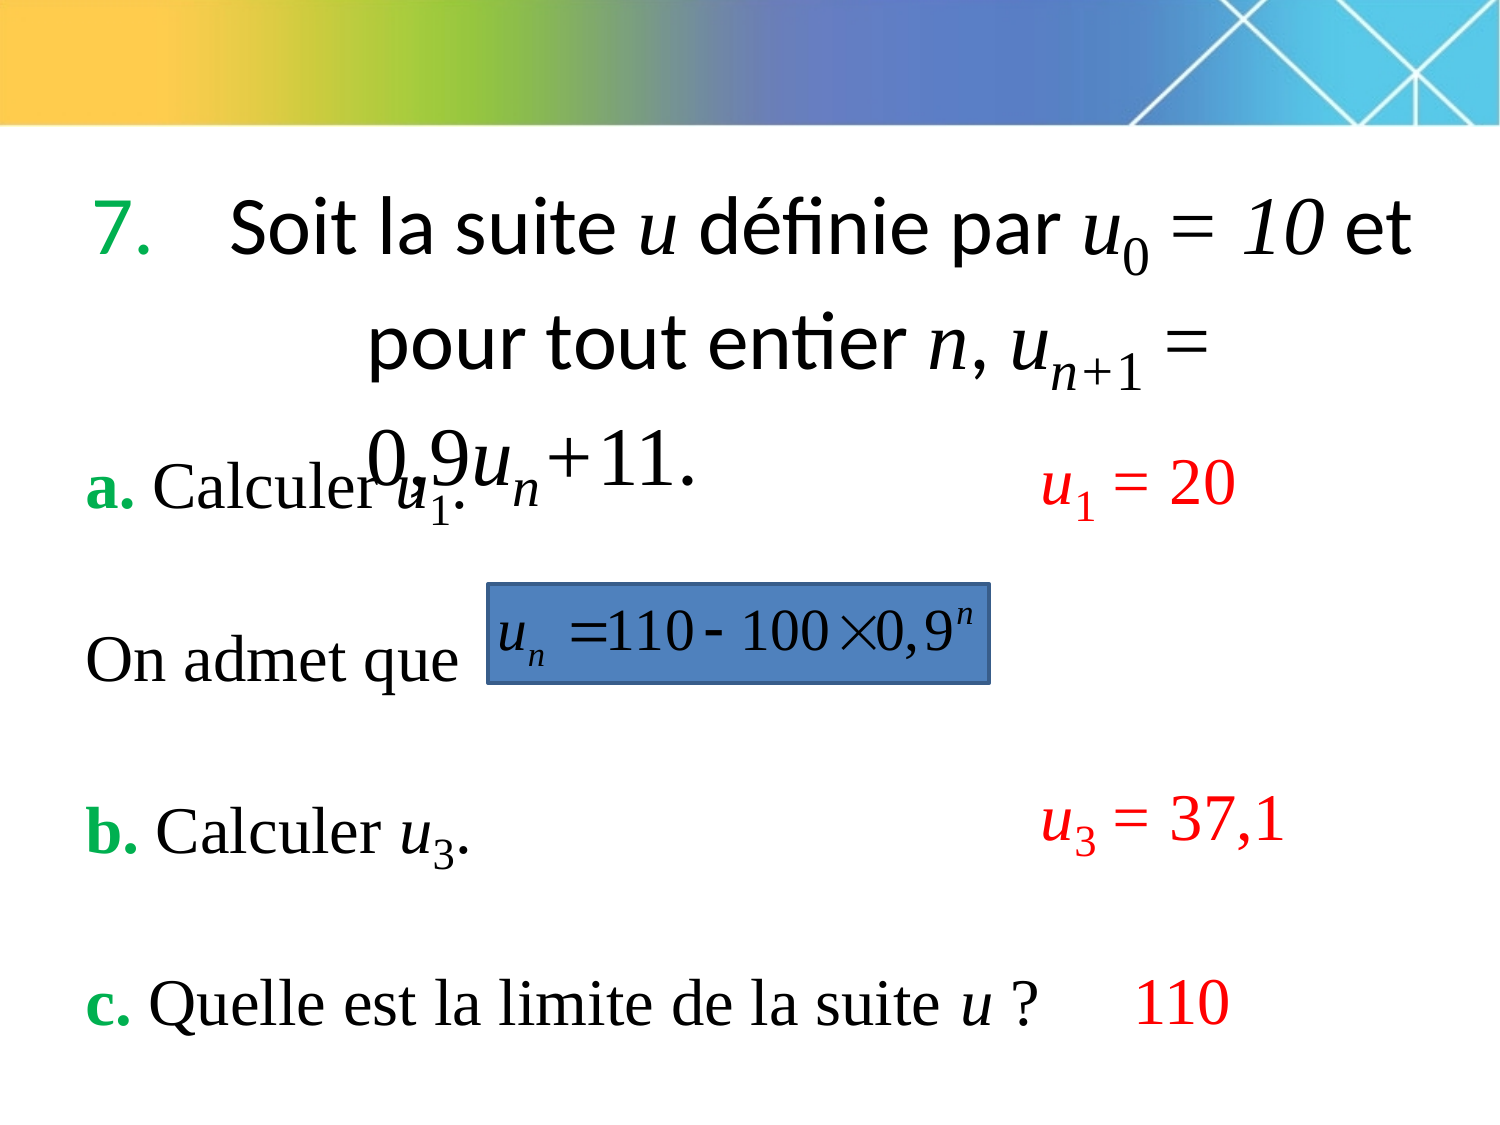

# Soit la suite u définie par u0 = 10 et pour tout entier n, un+1 = 0,9un+11.
	u1 = 20
	u3 = 37,1
 110
a. Calculer u1.
On admet que .
b. Calculer u3.
c. Quelle est la limite de la suite u ?